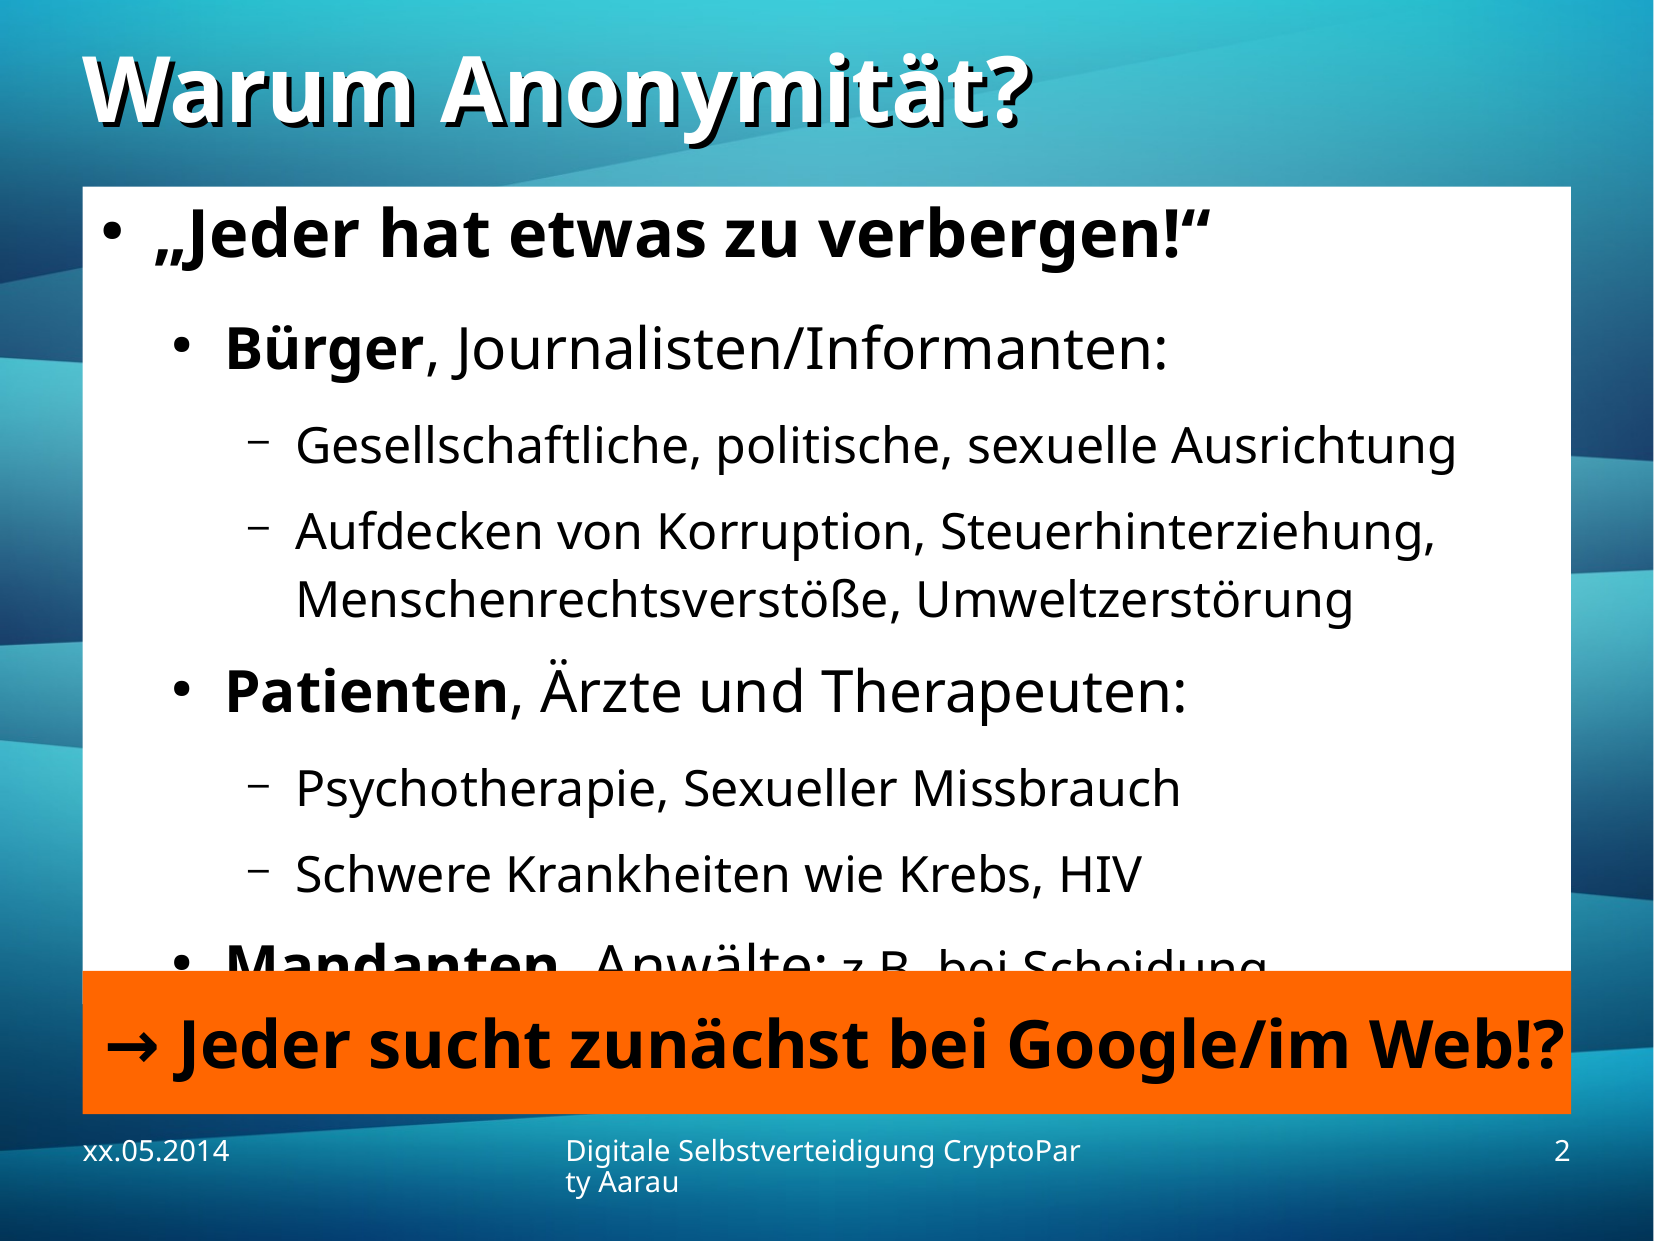

Warum Anonymität?
# „Jeder hat etwas zu verbergen!“
Bürger, Journalisten/Informanten:
Gesellschaftliche, politische, sexuelle Ausrichtung
Aufdecken von Korruption, Steuerhinterziehung, Menschenrechtsverstöße, Umweltzerstörung
Patienten, Ärzte und Therapeuten:
Psychotherapie, Sexueller Missbrauch
Schwere Krankheiten wie Krebs, HIV
Mandanten, Anwälte: z.B. bei Scheidung
 → Jeder sucht zunächst bei Google/im Web!?
xx.05.2014
Digitale Selbstverteidigung CryptoParty Aarau
2